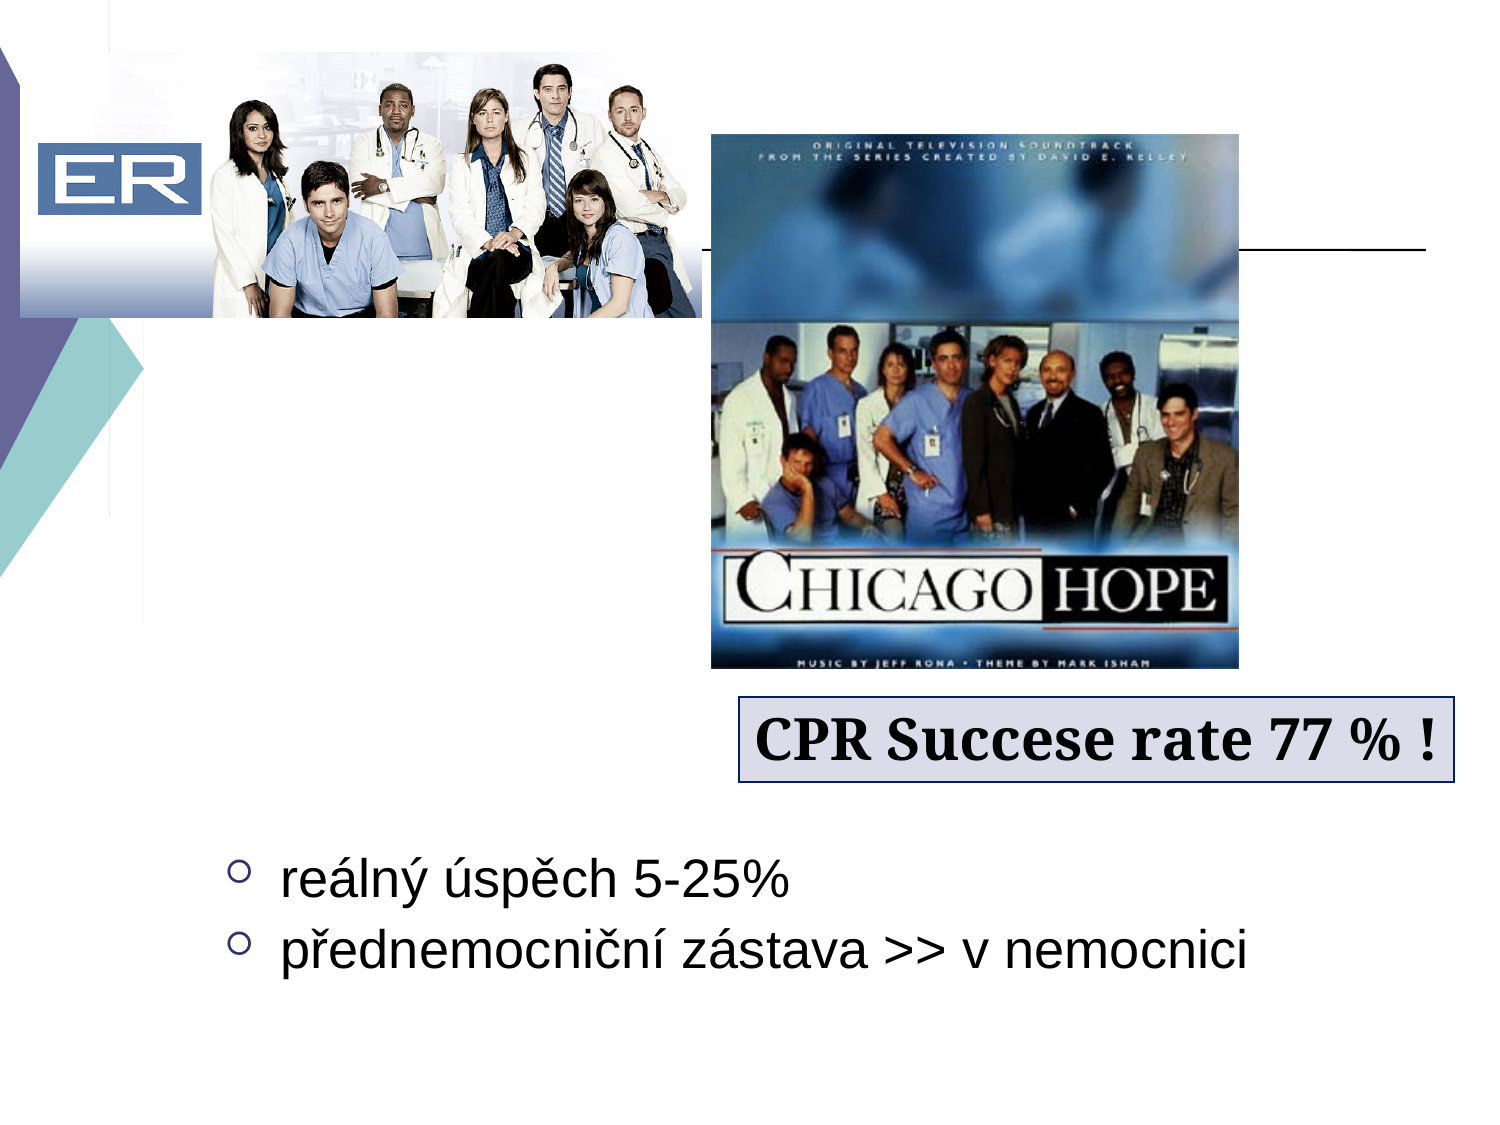

CPR Succese rate 77 % !
reálný úspěch 5-25%
přednemocniční zástava >> v nemocnici